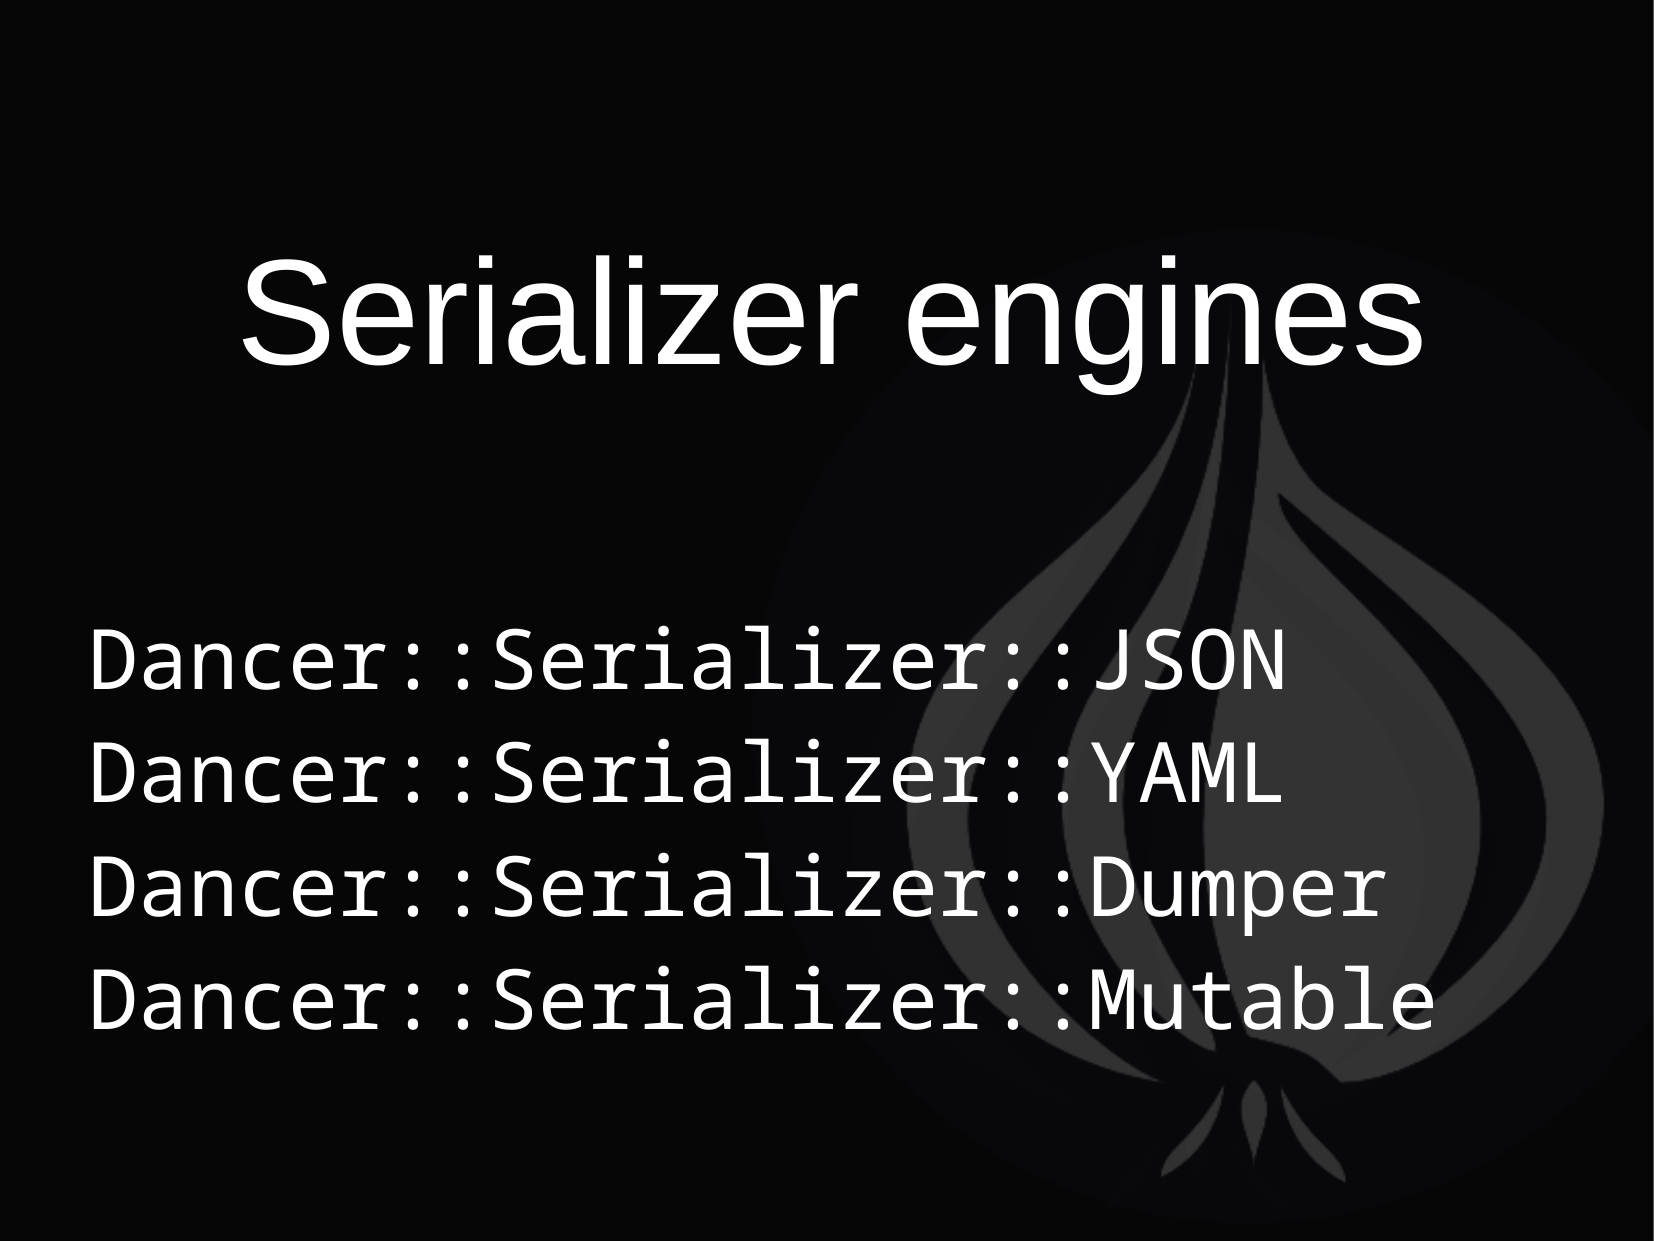

# Serializer engines
Dancer::Serializer::JSON
Dancer::Serializer::YAML
Dancer::Serializer::Dumper
Dancer::Serializer::Mutable